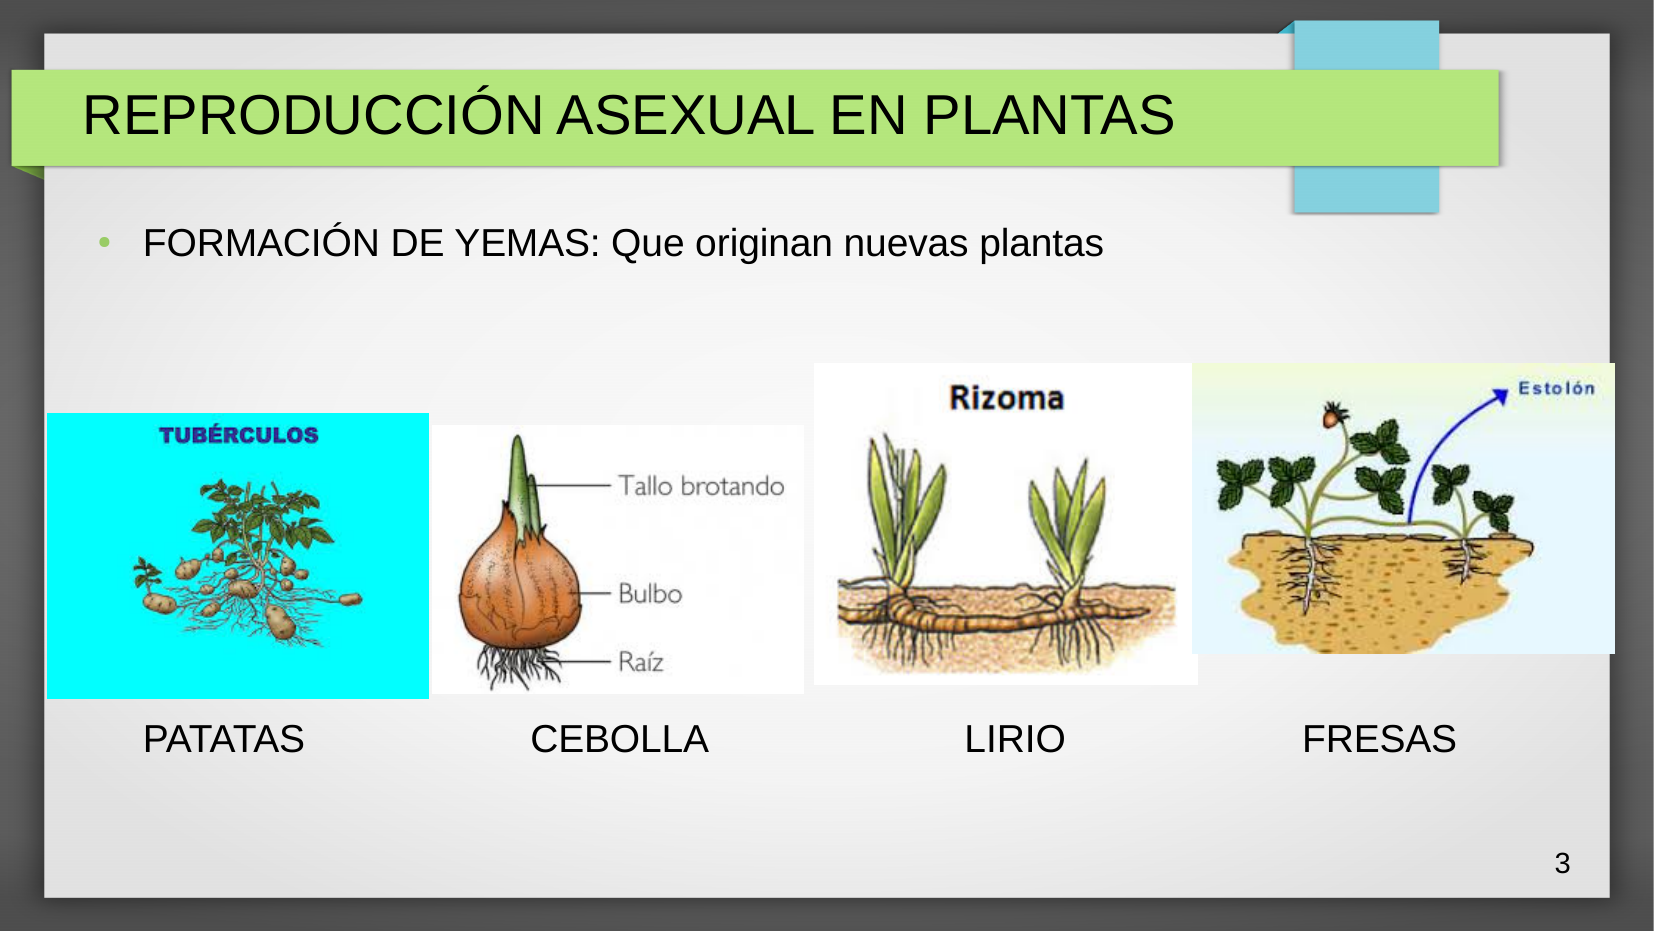

# REPRODUCCIÓN ASEXUAL EN PLANTAS
FORMACIÓN DE YEMAS: Que originan nuevas plantas
PATATAS CEBOLLA LIRIO FRESAS
3